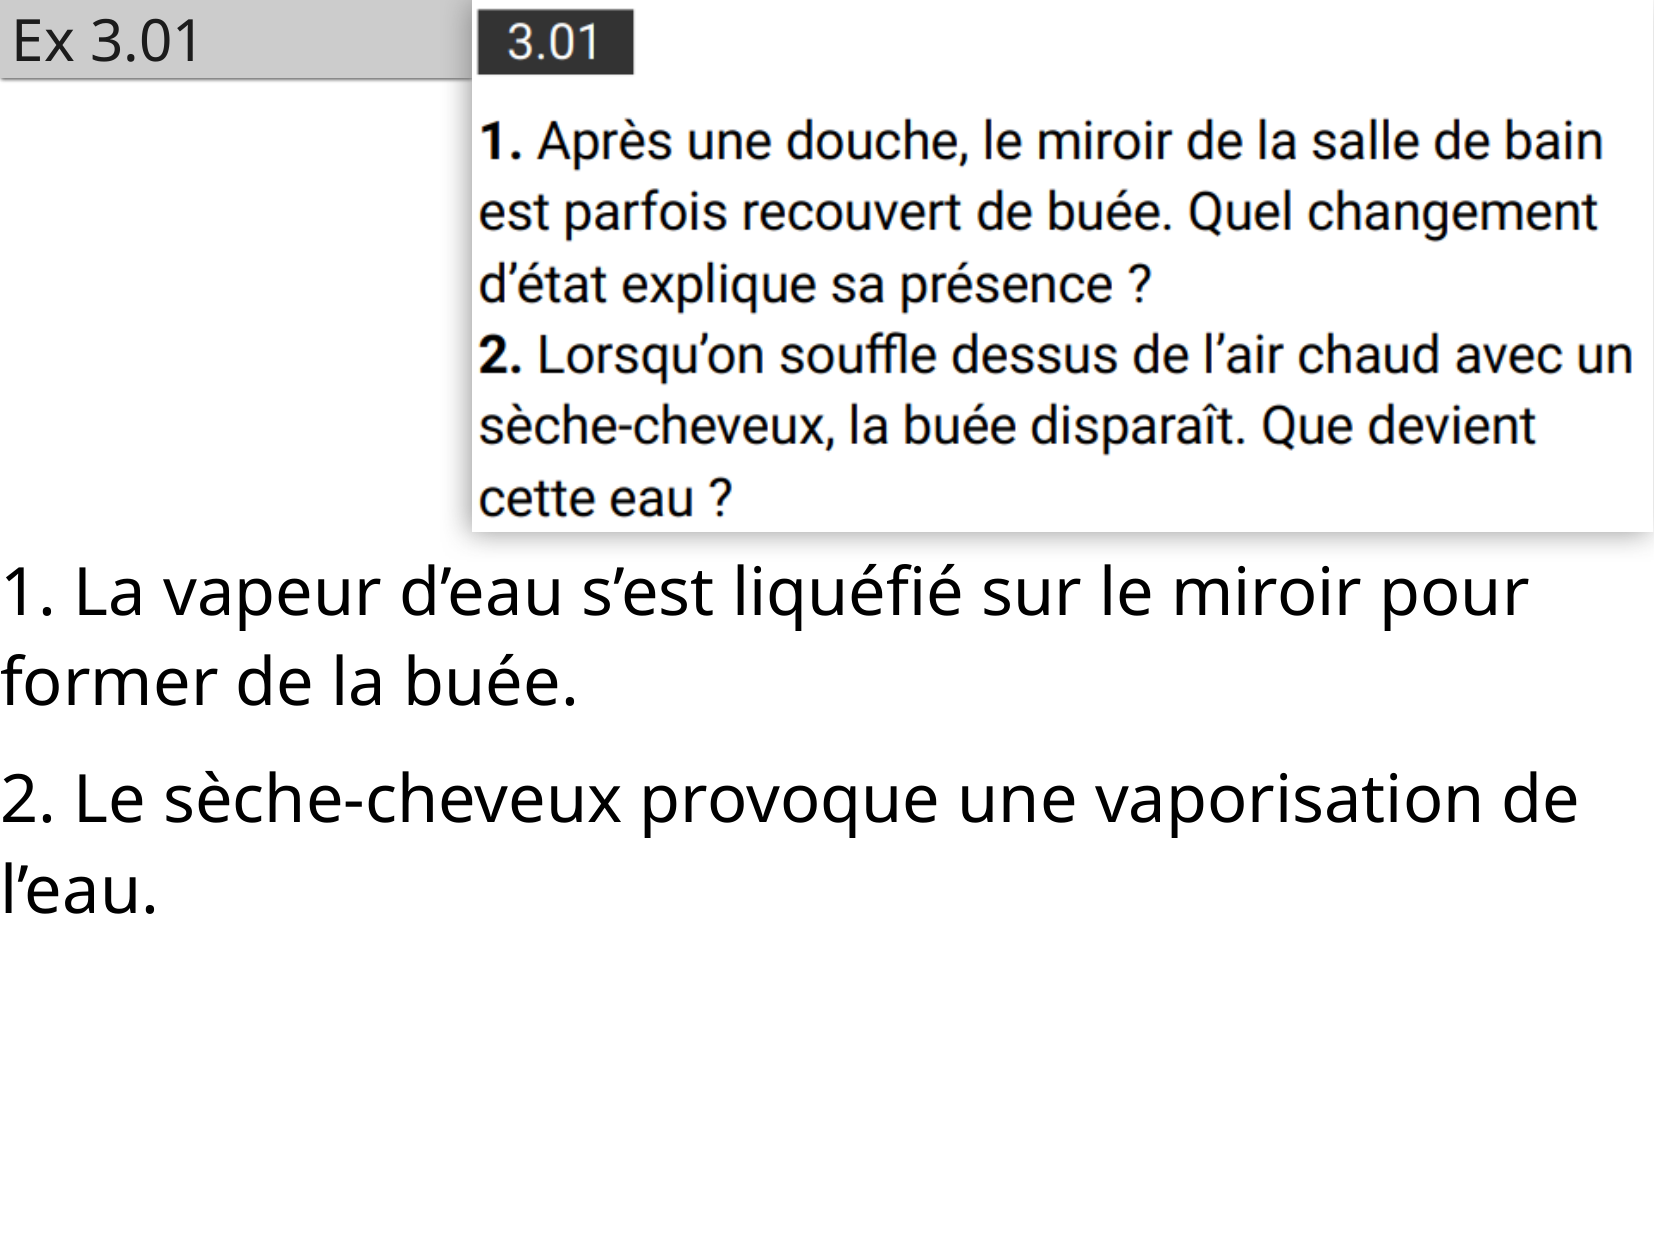

# Ex 3.01
1. La vapeur d’eau s’est liquéfié sur le miroir pour former de la buée.
2. Le sèche-cheveux provoque une vaporisation de l’eau.